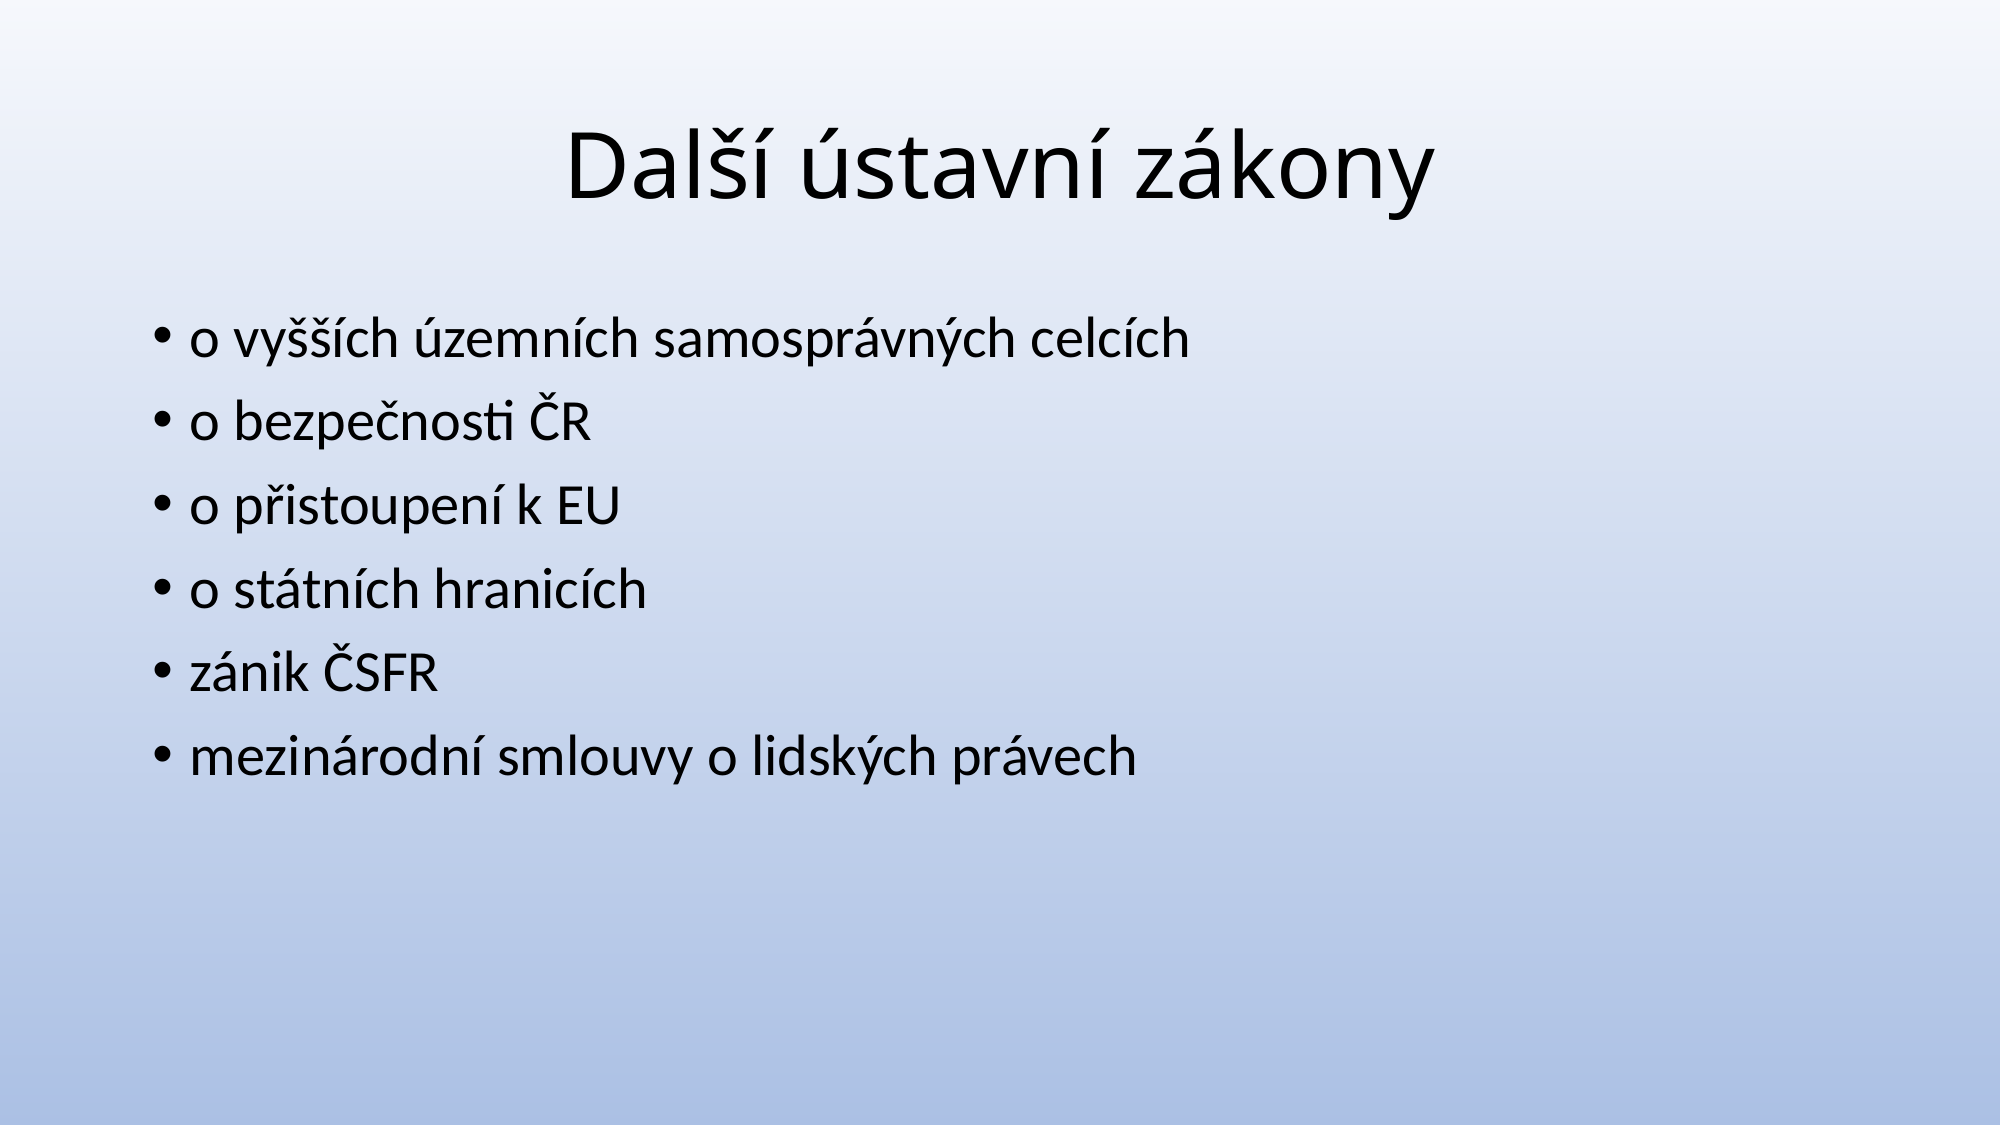

# Další ústavní zákony
o vyšších územních samosprávných celcích
o bezpečnosti ČR
o přistoupení k EU
o státních hranicích
zánik ČSFR
mezinárodní smlouvy o lidských právech